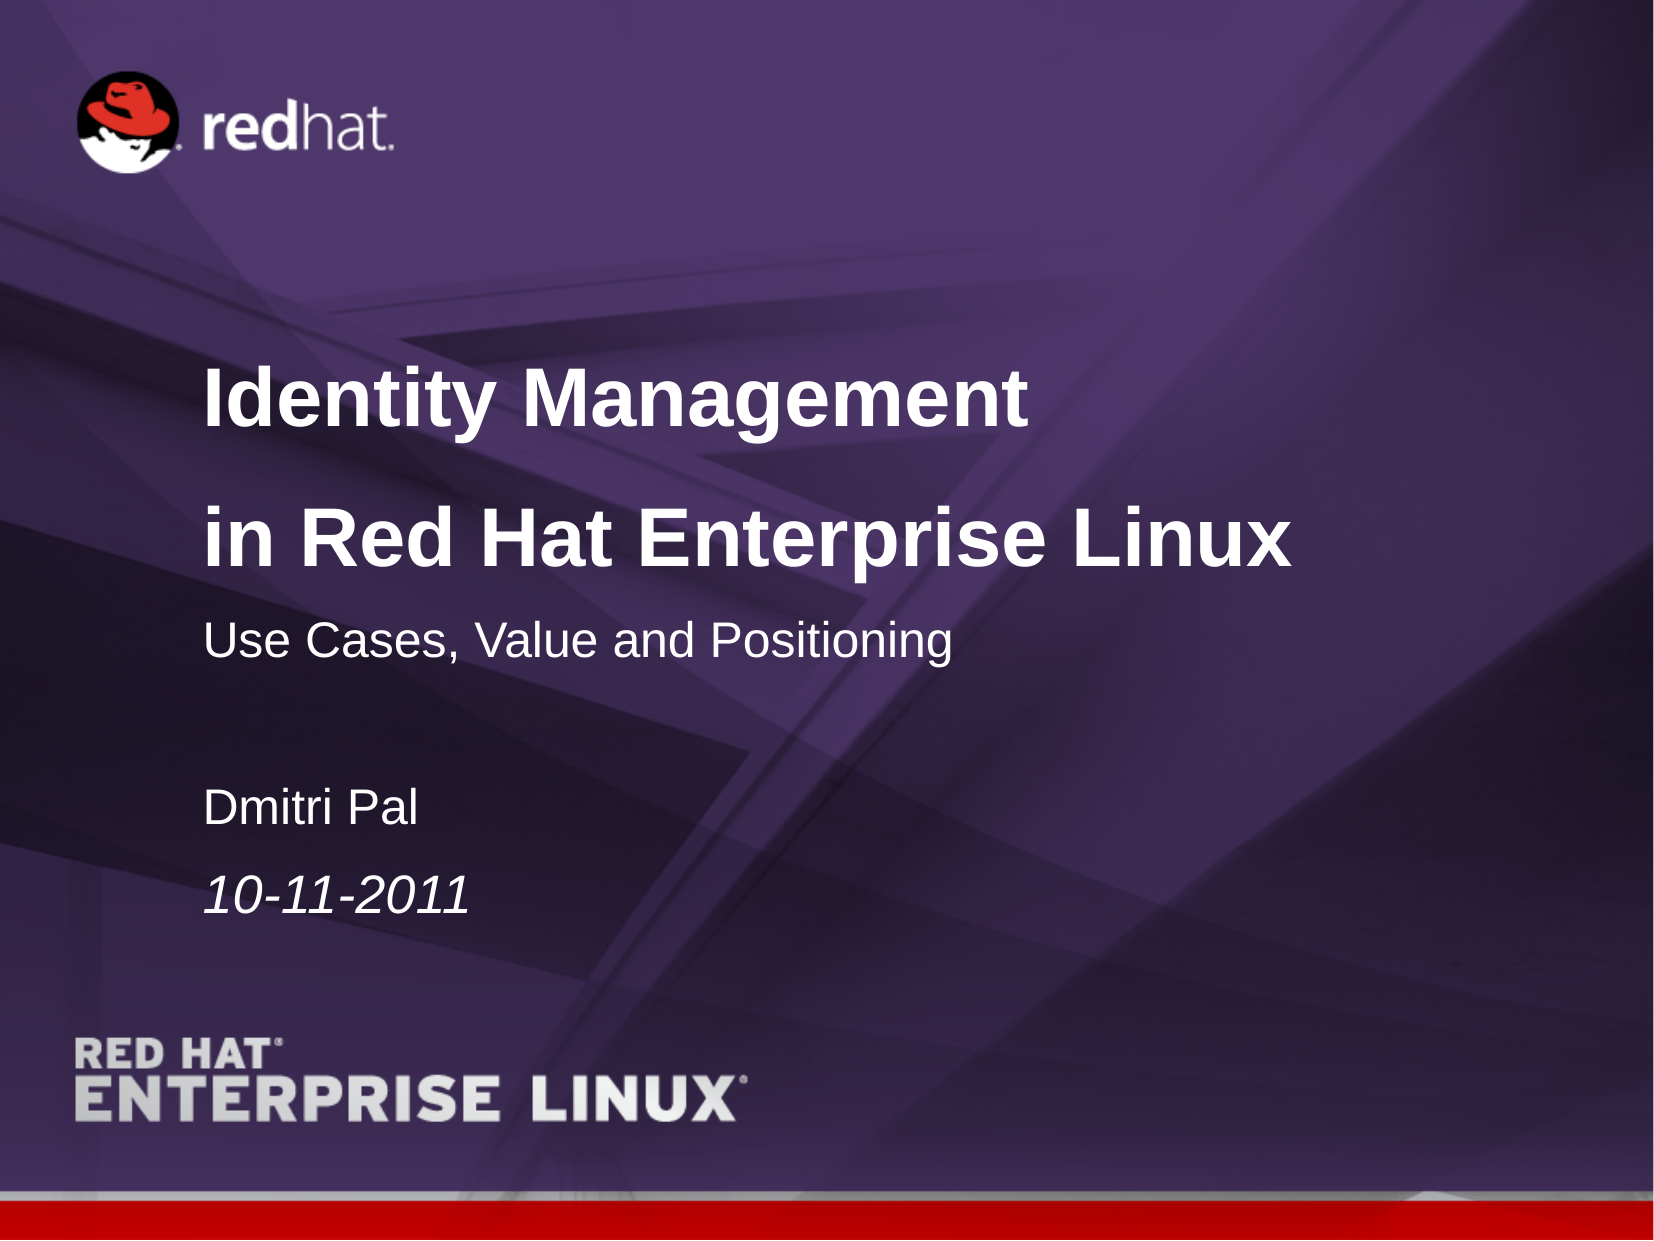

Identity Management
in Red Hat Enterprise Linux
Use Cases, Value and Positioning
Dmitri Pal
10-11-2011